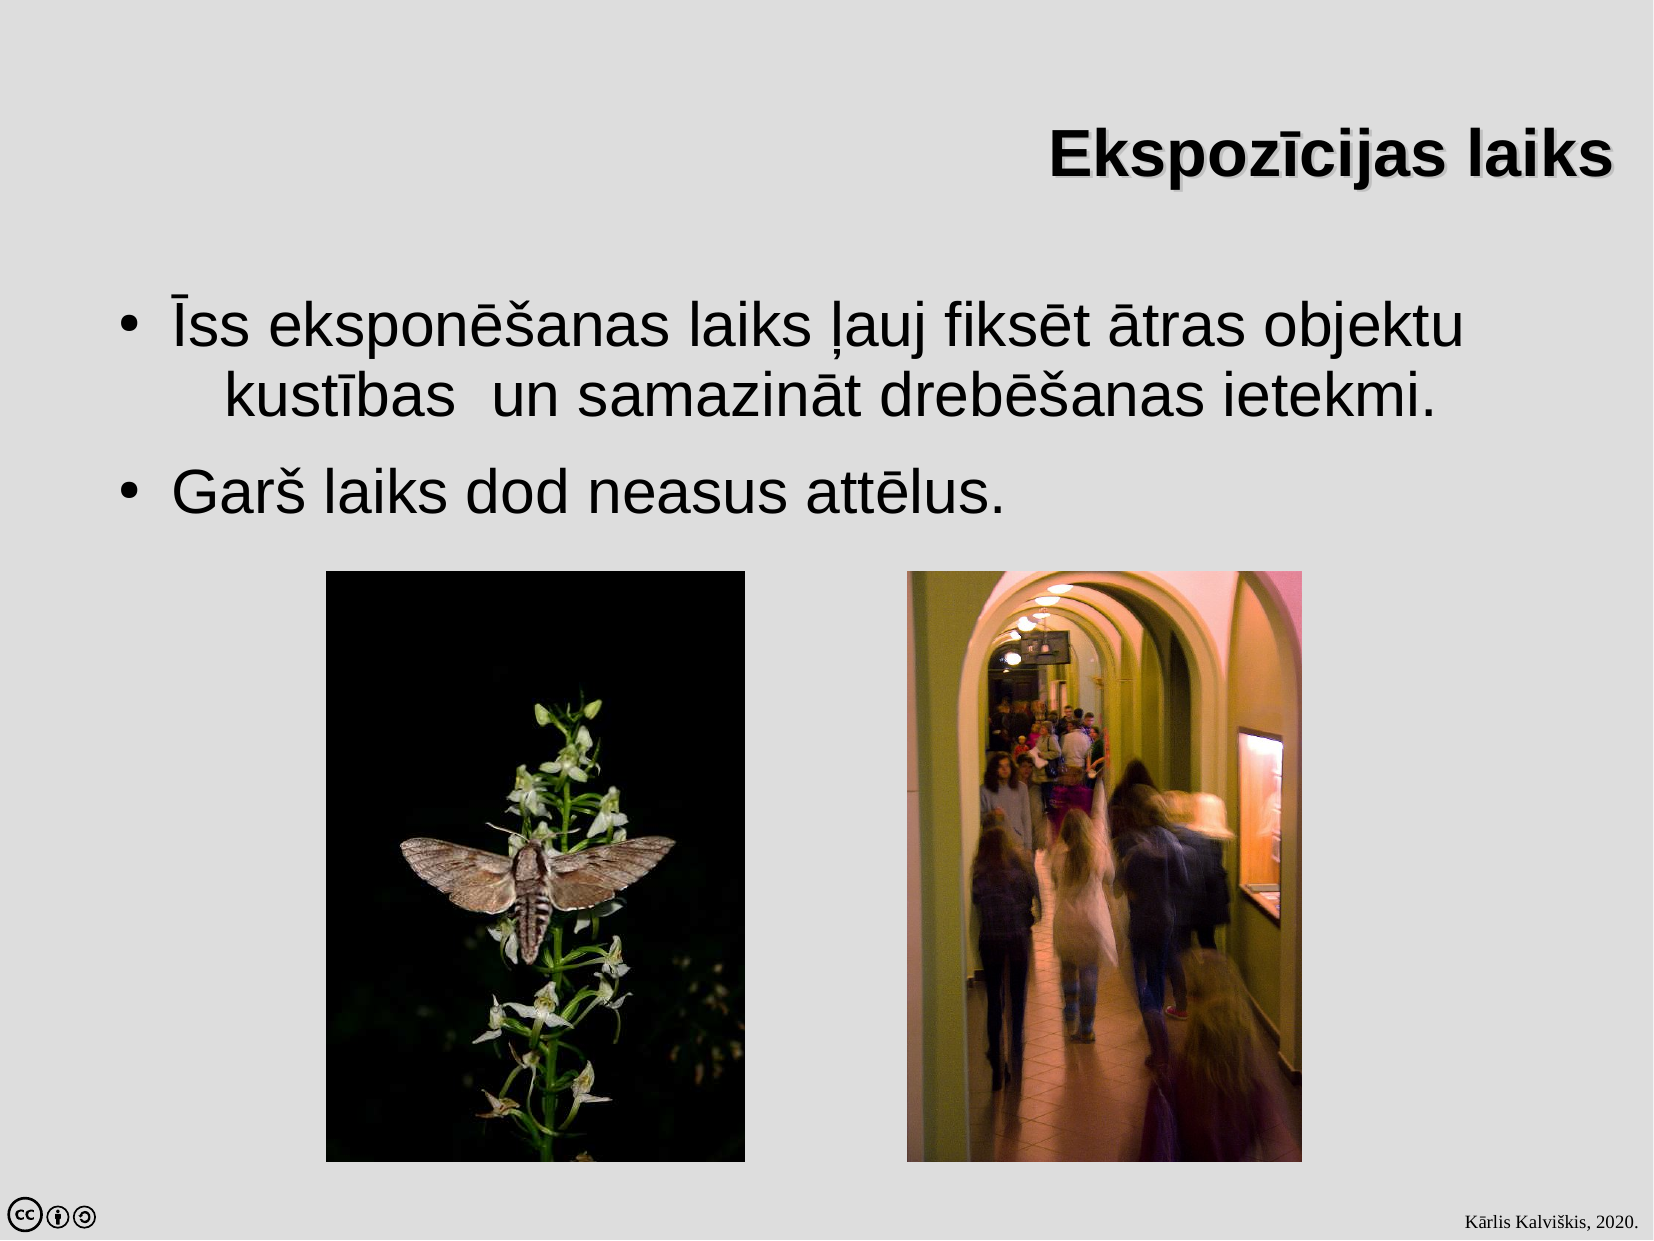

# Ekspozīcijas laiks
Īss eksponēšanas laiks ļauj fiksēt ātras objektu kustības un samazināt drebēšanas ietekmi.
Garš laiks dod neasus attēlus.